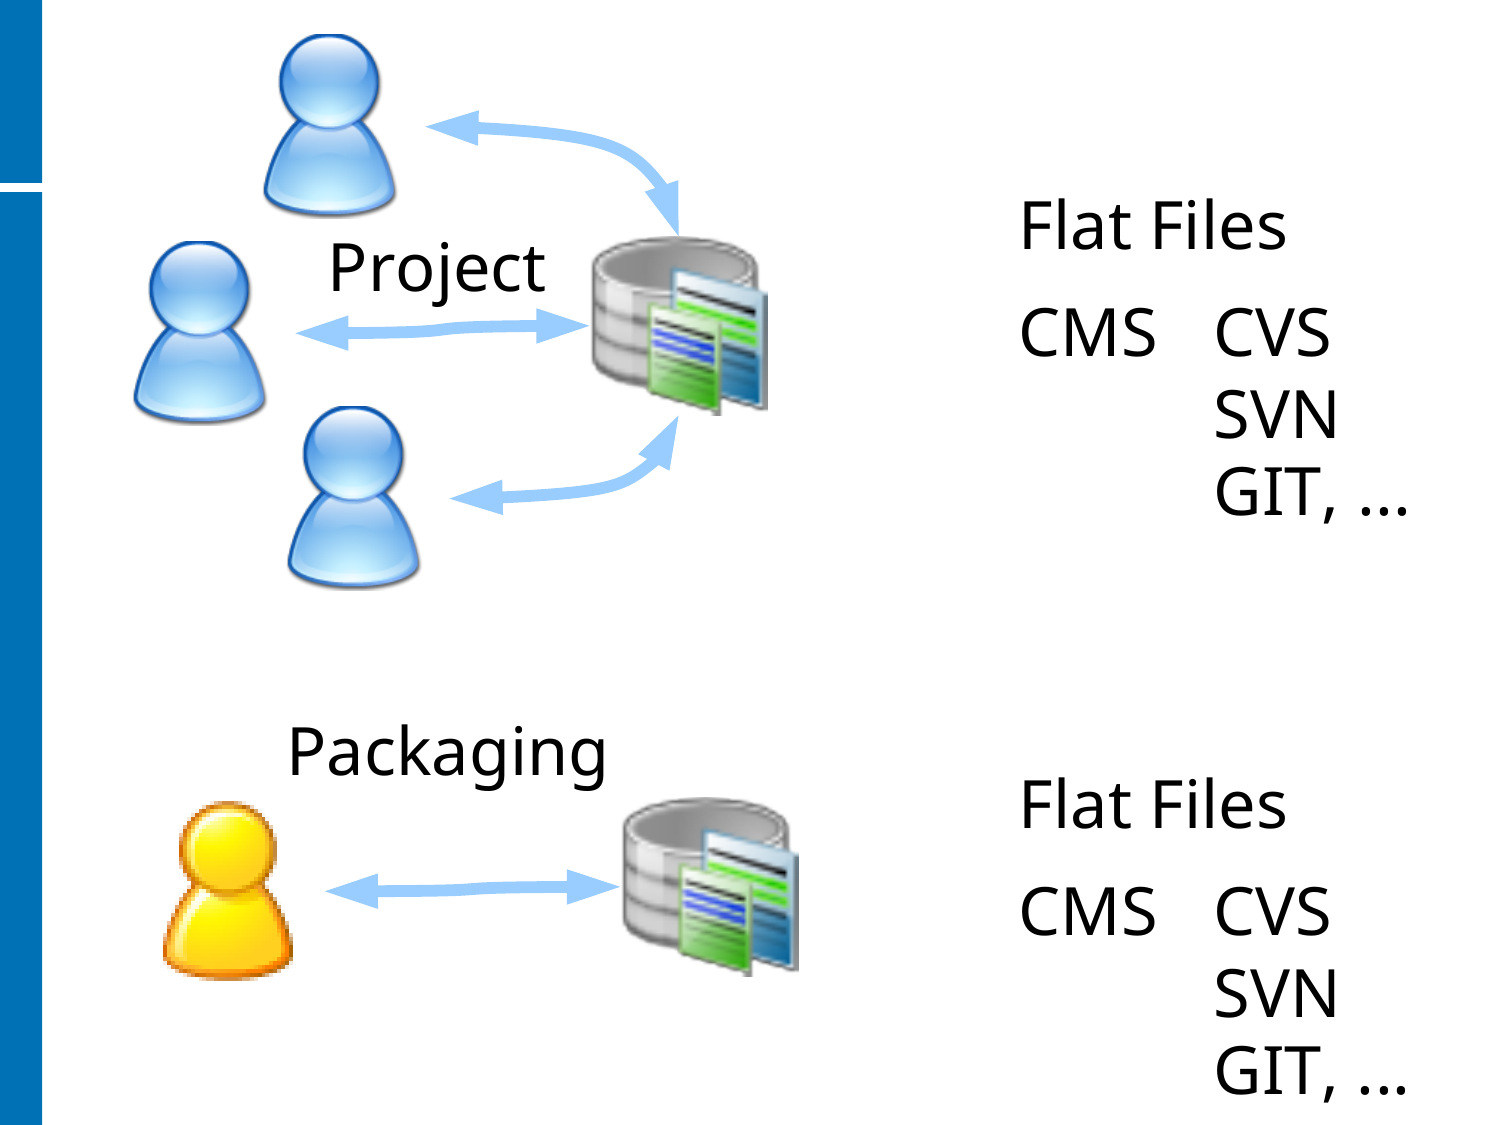

Flat Files
Project
CMS
CVS
SVN
GIT, ...
Packaging
Flat Files
CMS
CVS
SVN
GIT, ...